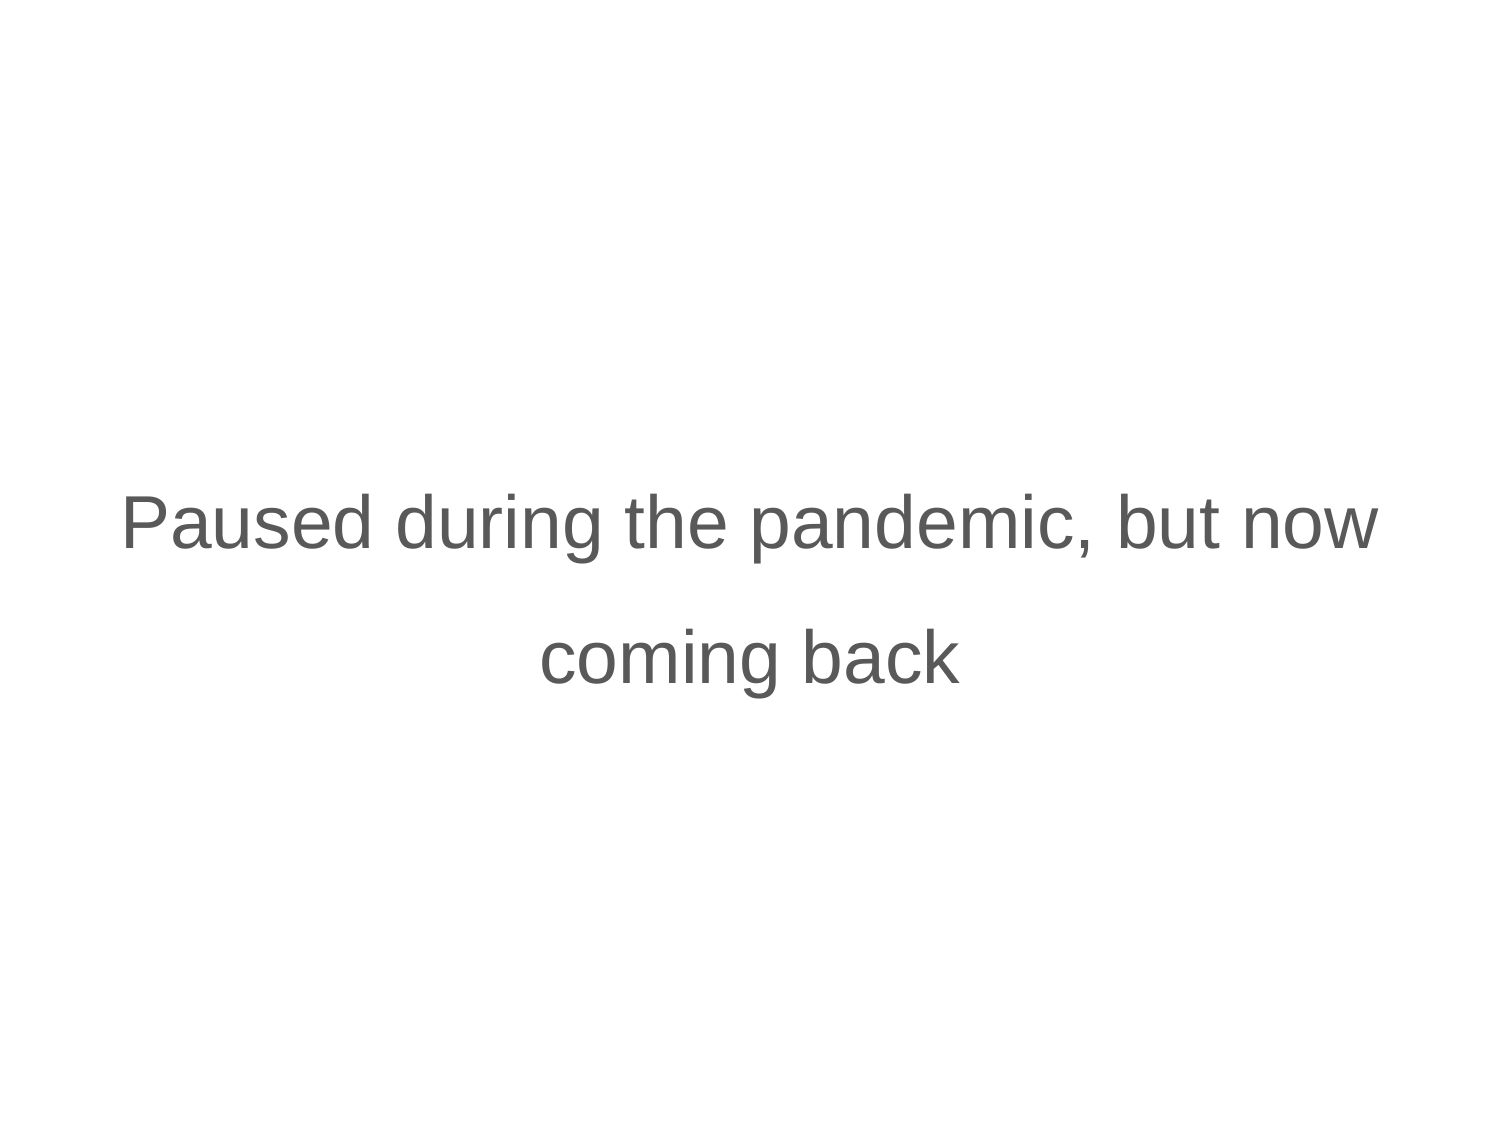

# Paused during the pandemic, but now coming back